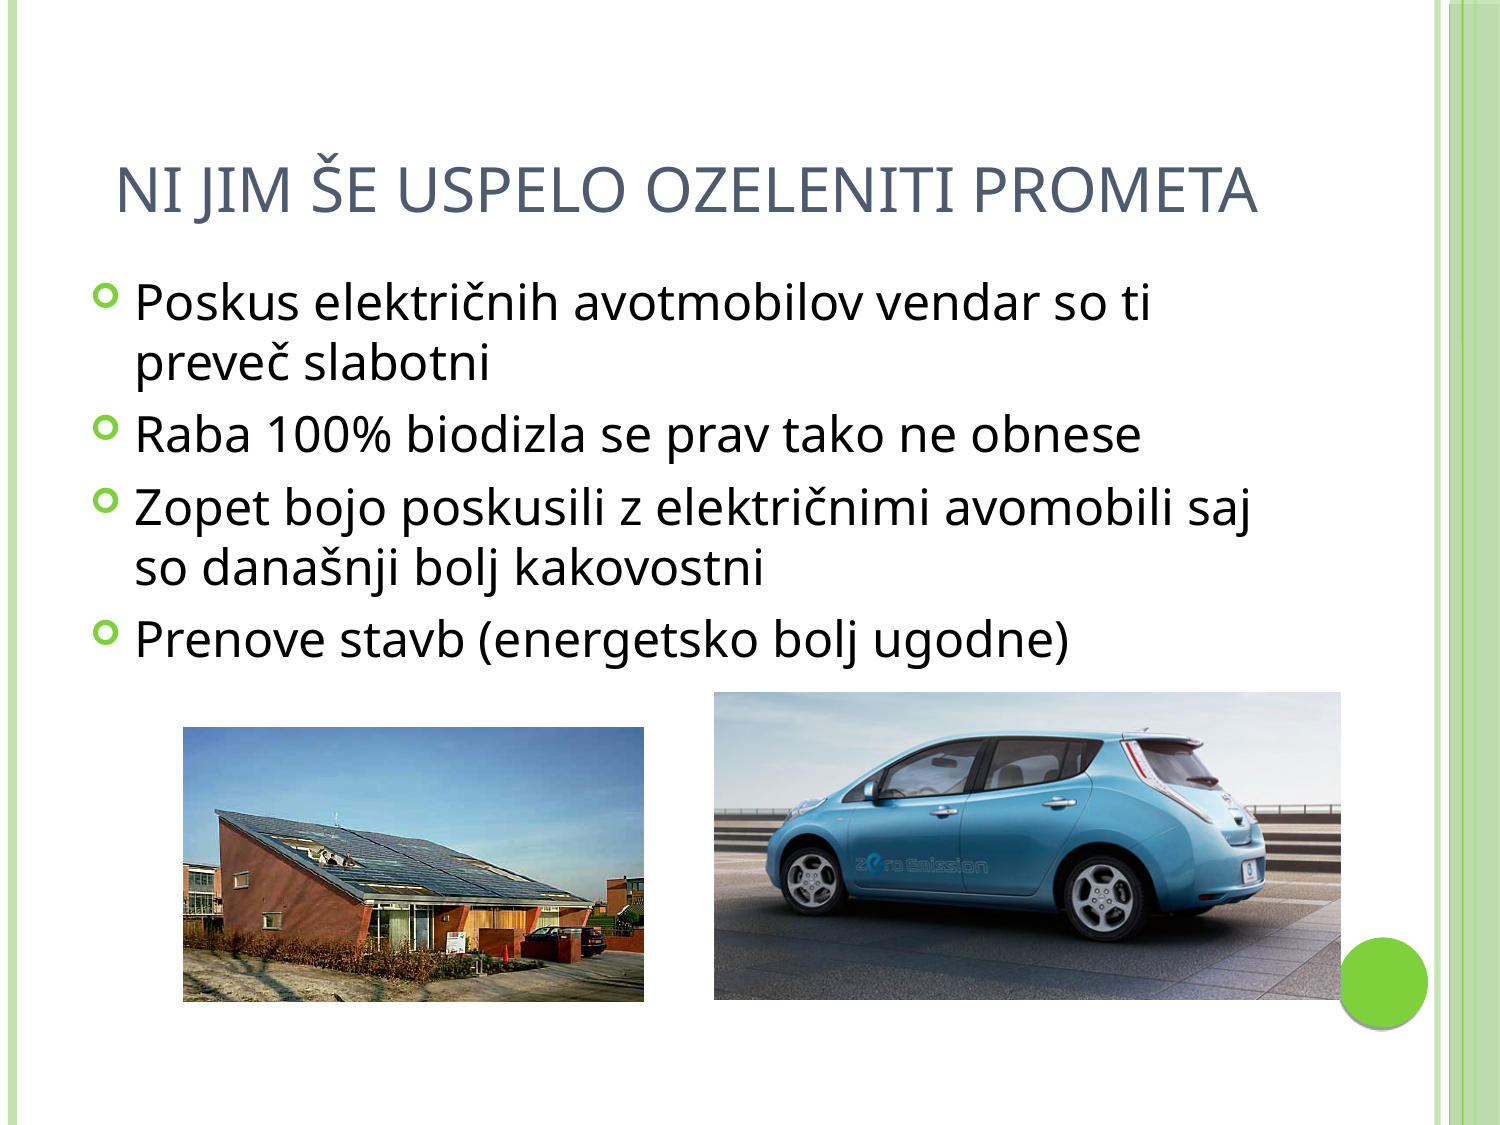

# Ni jim še uspelo ozeleniti prometa
Poskus električnih avotmobilov vendar so ti preveč slabotni
Raba 100% biodizla se prav tako ne obnese
Zopet bojo poskusili z električnimi avomobili saj so današnji bolj kakovostni
Prenove stavb (energetsko bolj ugodne)